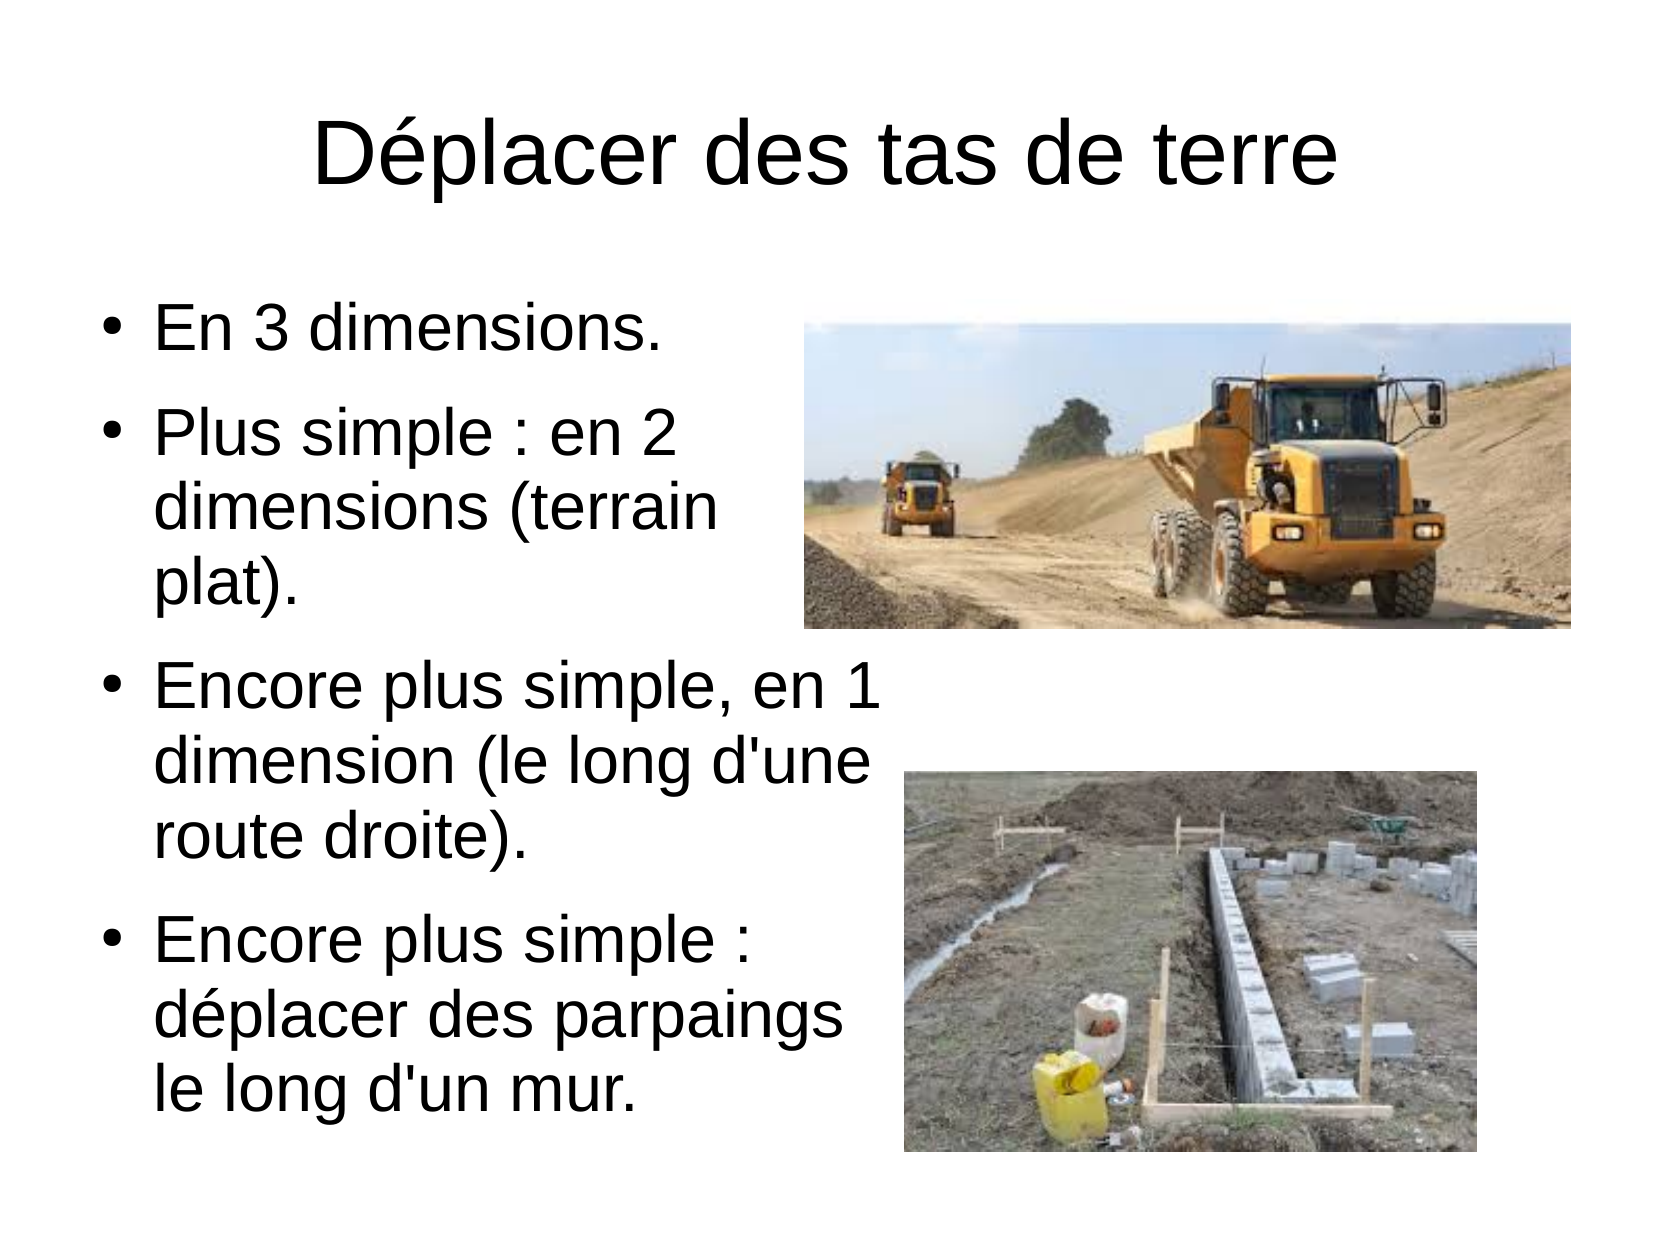

# Déplacer des tas de terre
En 3 dimensions.
Plus simple : en 2 dimensions (terrain plat).
Encore plus simple, en 1 dimension (le long d'une route droite).
Encore plus simple : déplacer des parpaings le long d'un mur.